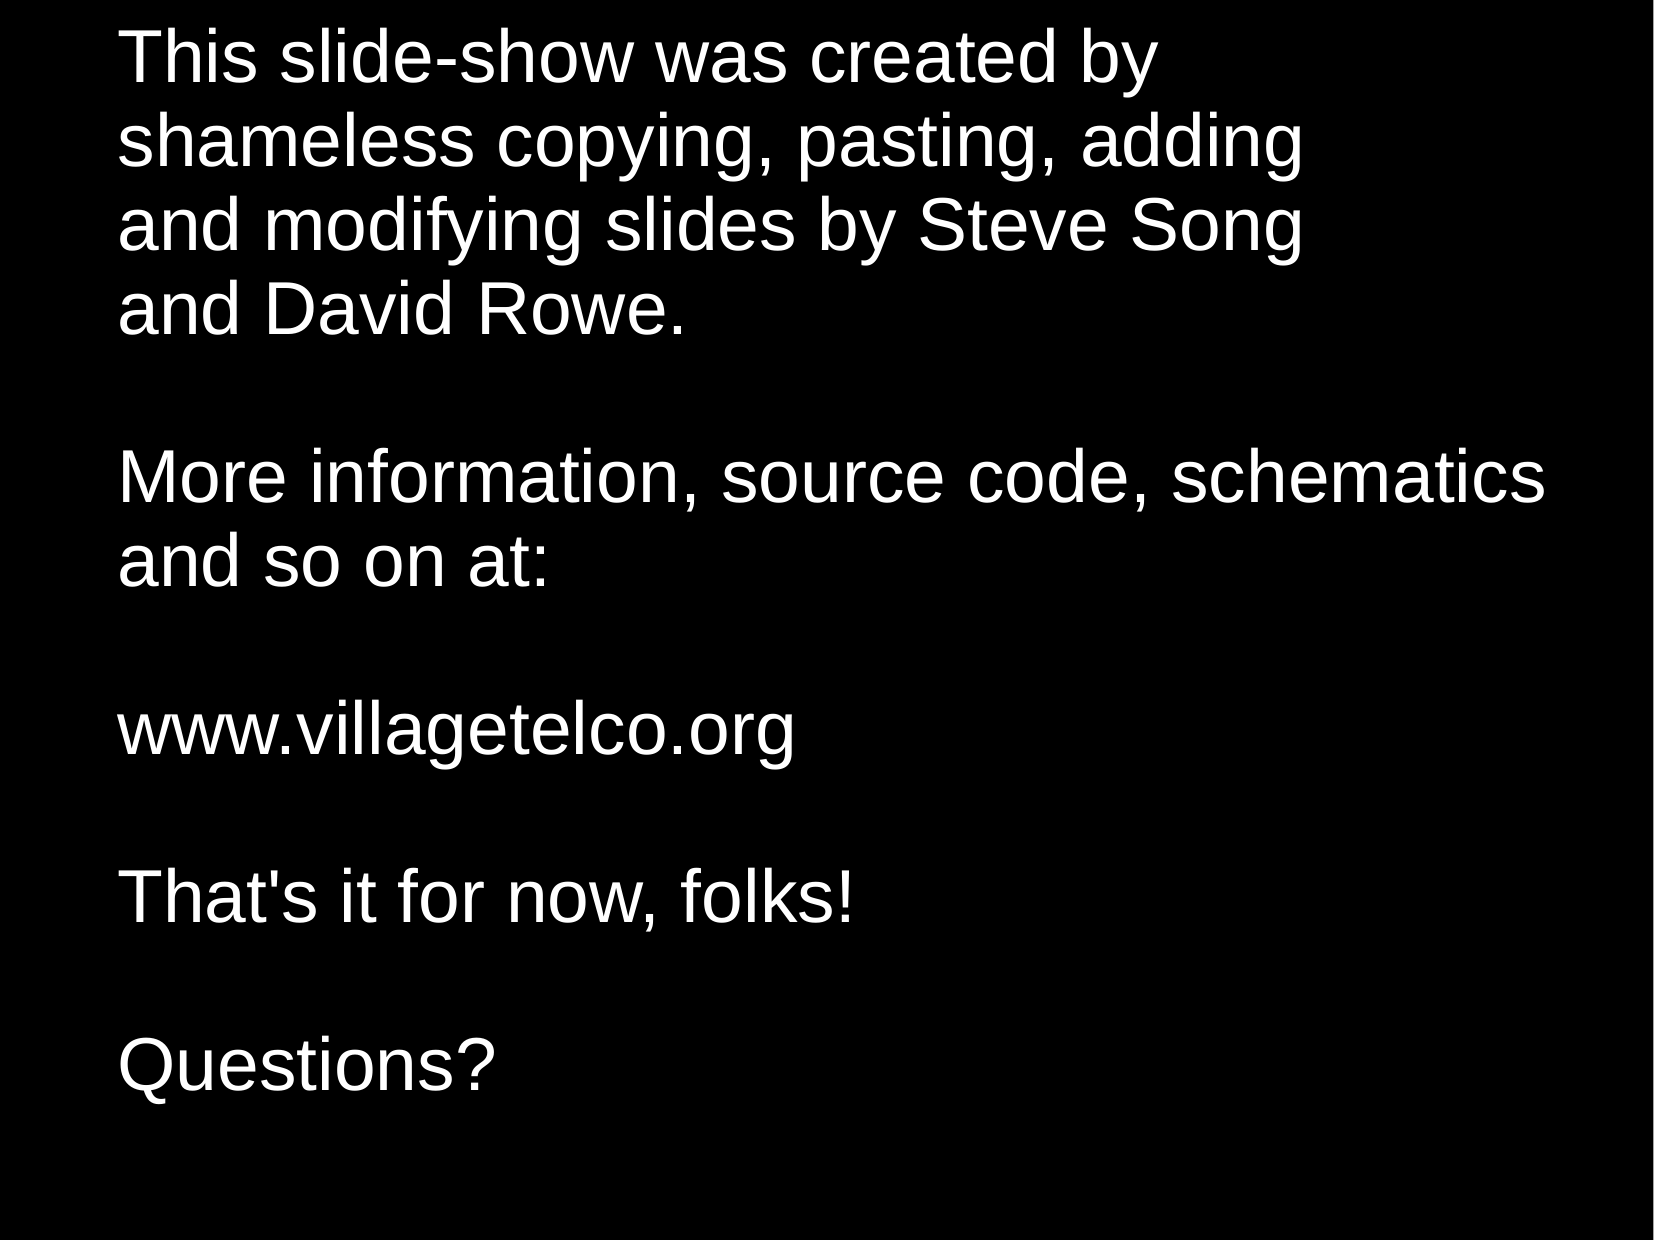

This slide-show was created by
shameless copying, pasting, adding
and modifying slides by Steve Song
and David Rowe.
More information, source code, schematics
and so on at:
www.villagetelco.org
That's it for now, folks!
Questions?